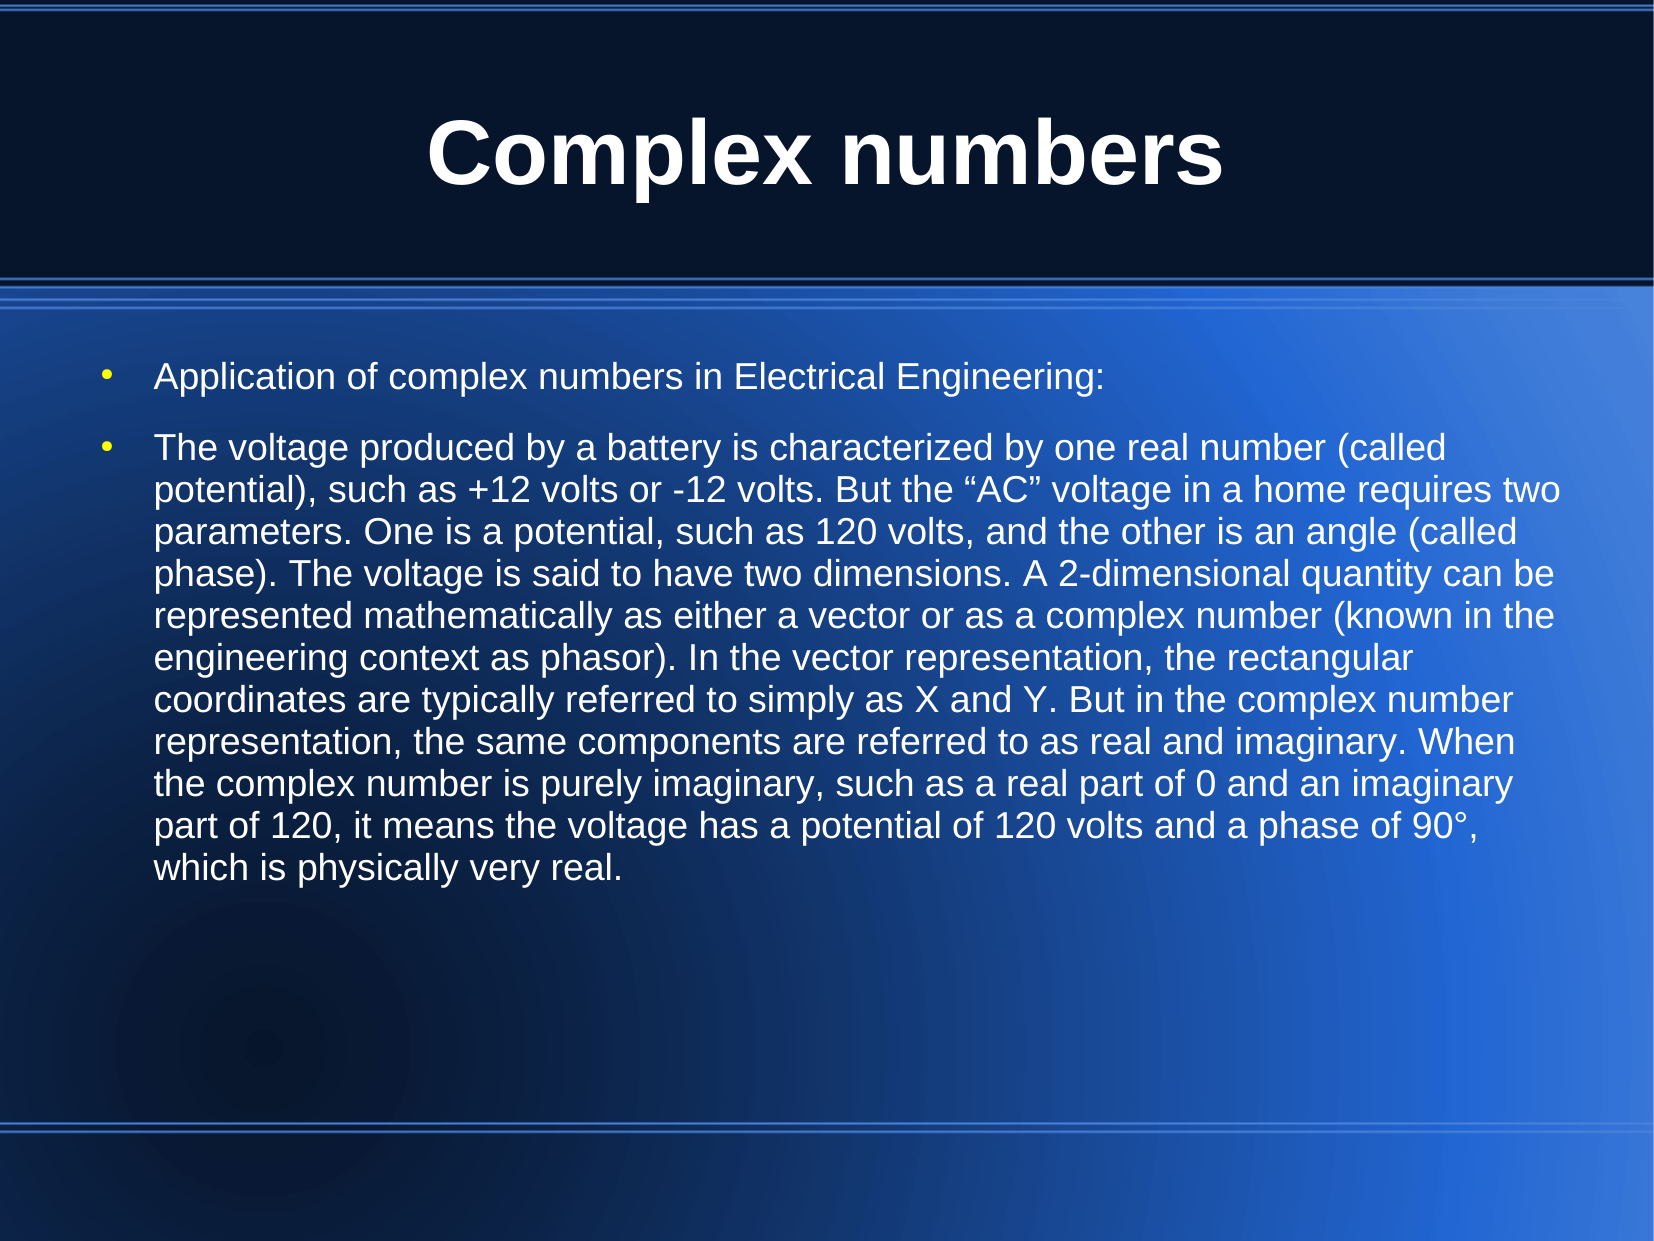

# Complex numbers
Application of complex numbers in Electrical Engineering:
The voltage produced by a battery is characterized by one real number (called potential), such as +12 volts or -12 volts. But the “AC” voltage in a home requires two parameters. One is a potential, such as 120 volts, and the other is an angle (called phase). The voltage is said to have two dimensions. A 2-dimensional quantity can be represented mathematically as either a vector or as a complex number (known in the engineering context as phasor). In the vector representation, the rectangular coordinates are typically referred to simply as X and Y. But in the complex number representation, the same components are referred to as real and imaginary. When the complex number is purely imaginary, such as a real part of 0 and an imaginary part of 120, it means the voltage has a potential of 120 volts and a phase of 90°, which is physically very real.